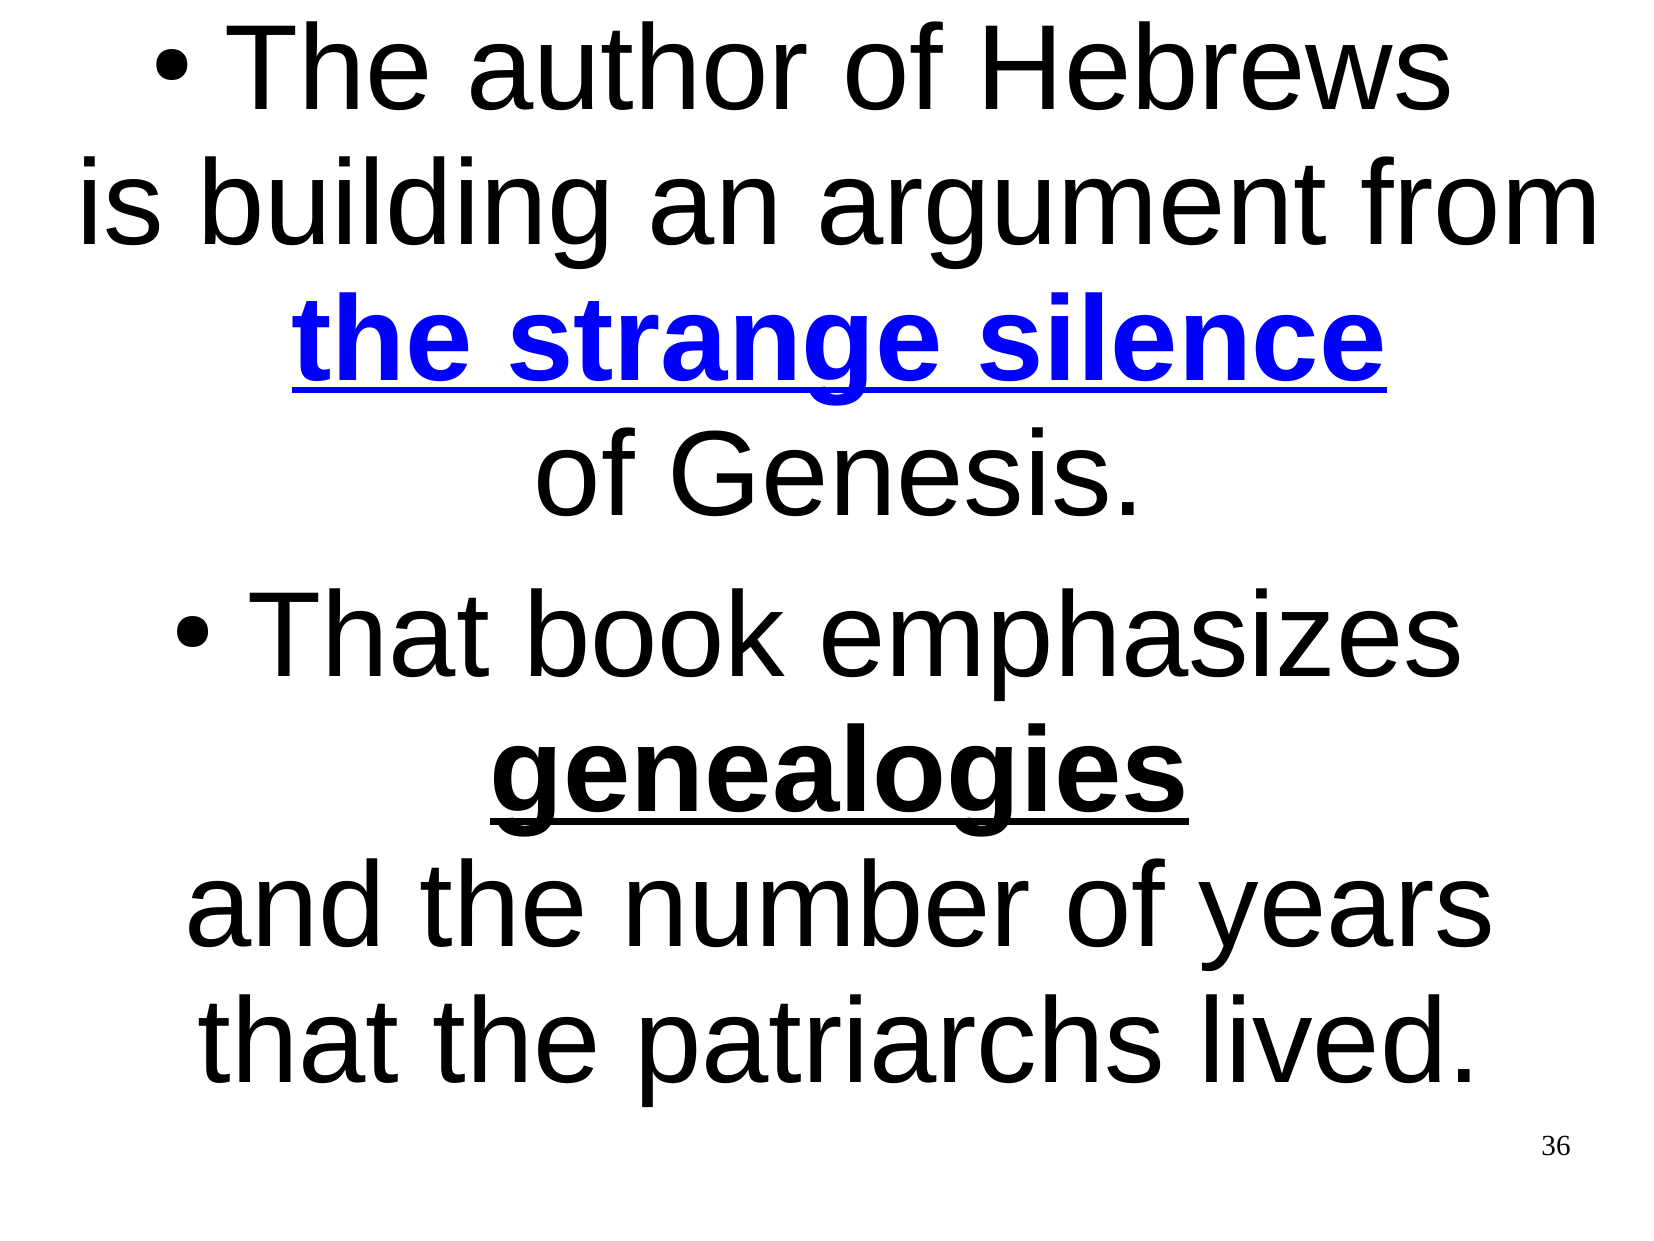

# The author of Hebrews is building an argument from the strange silence of Genesis.
That book emphasizes genealogies
and the number of years
that the patriarchs lived.
36